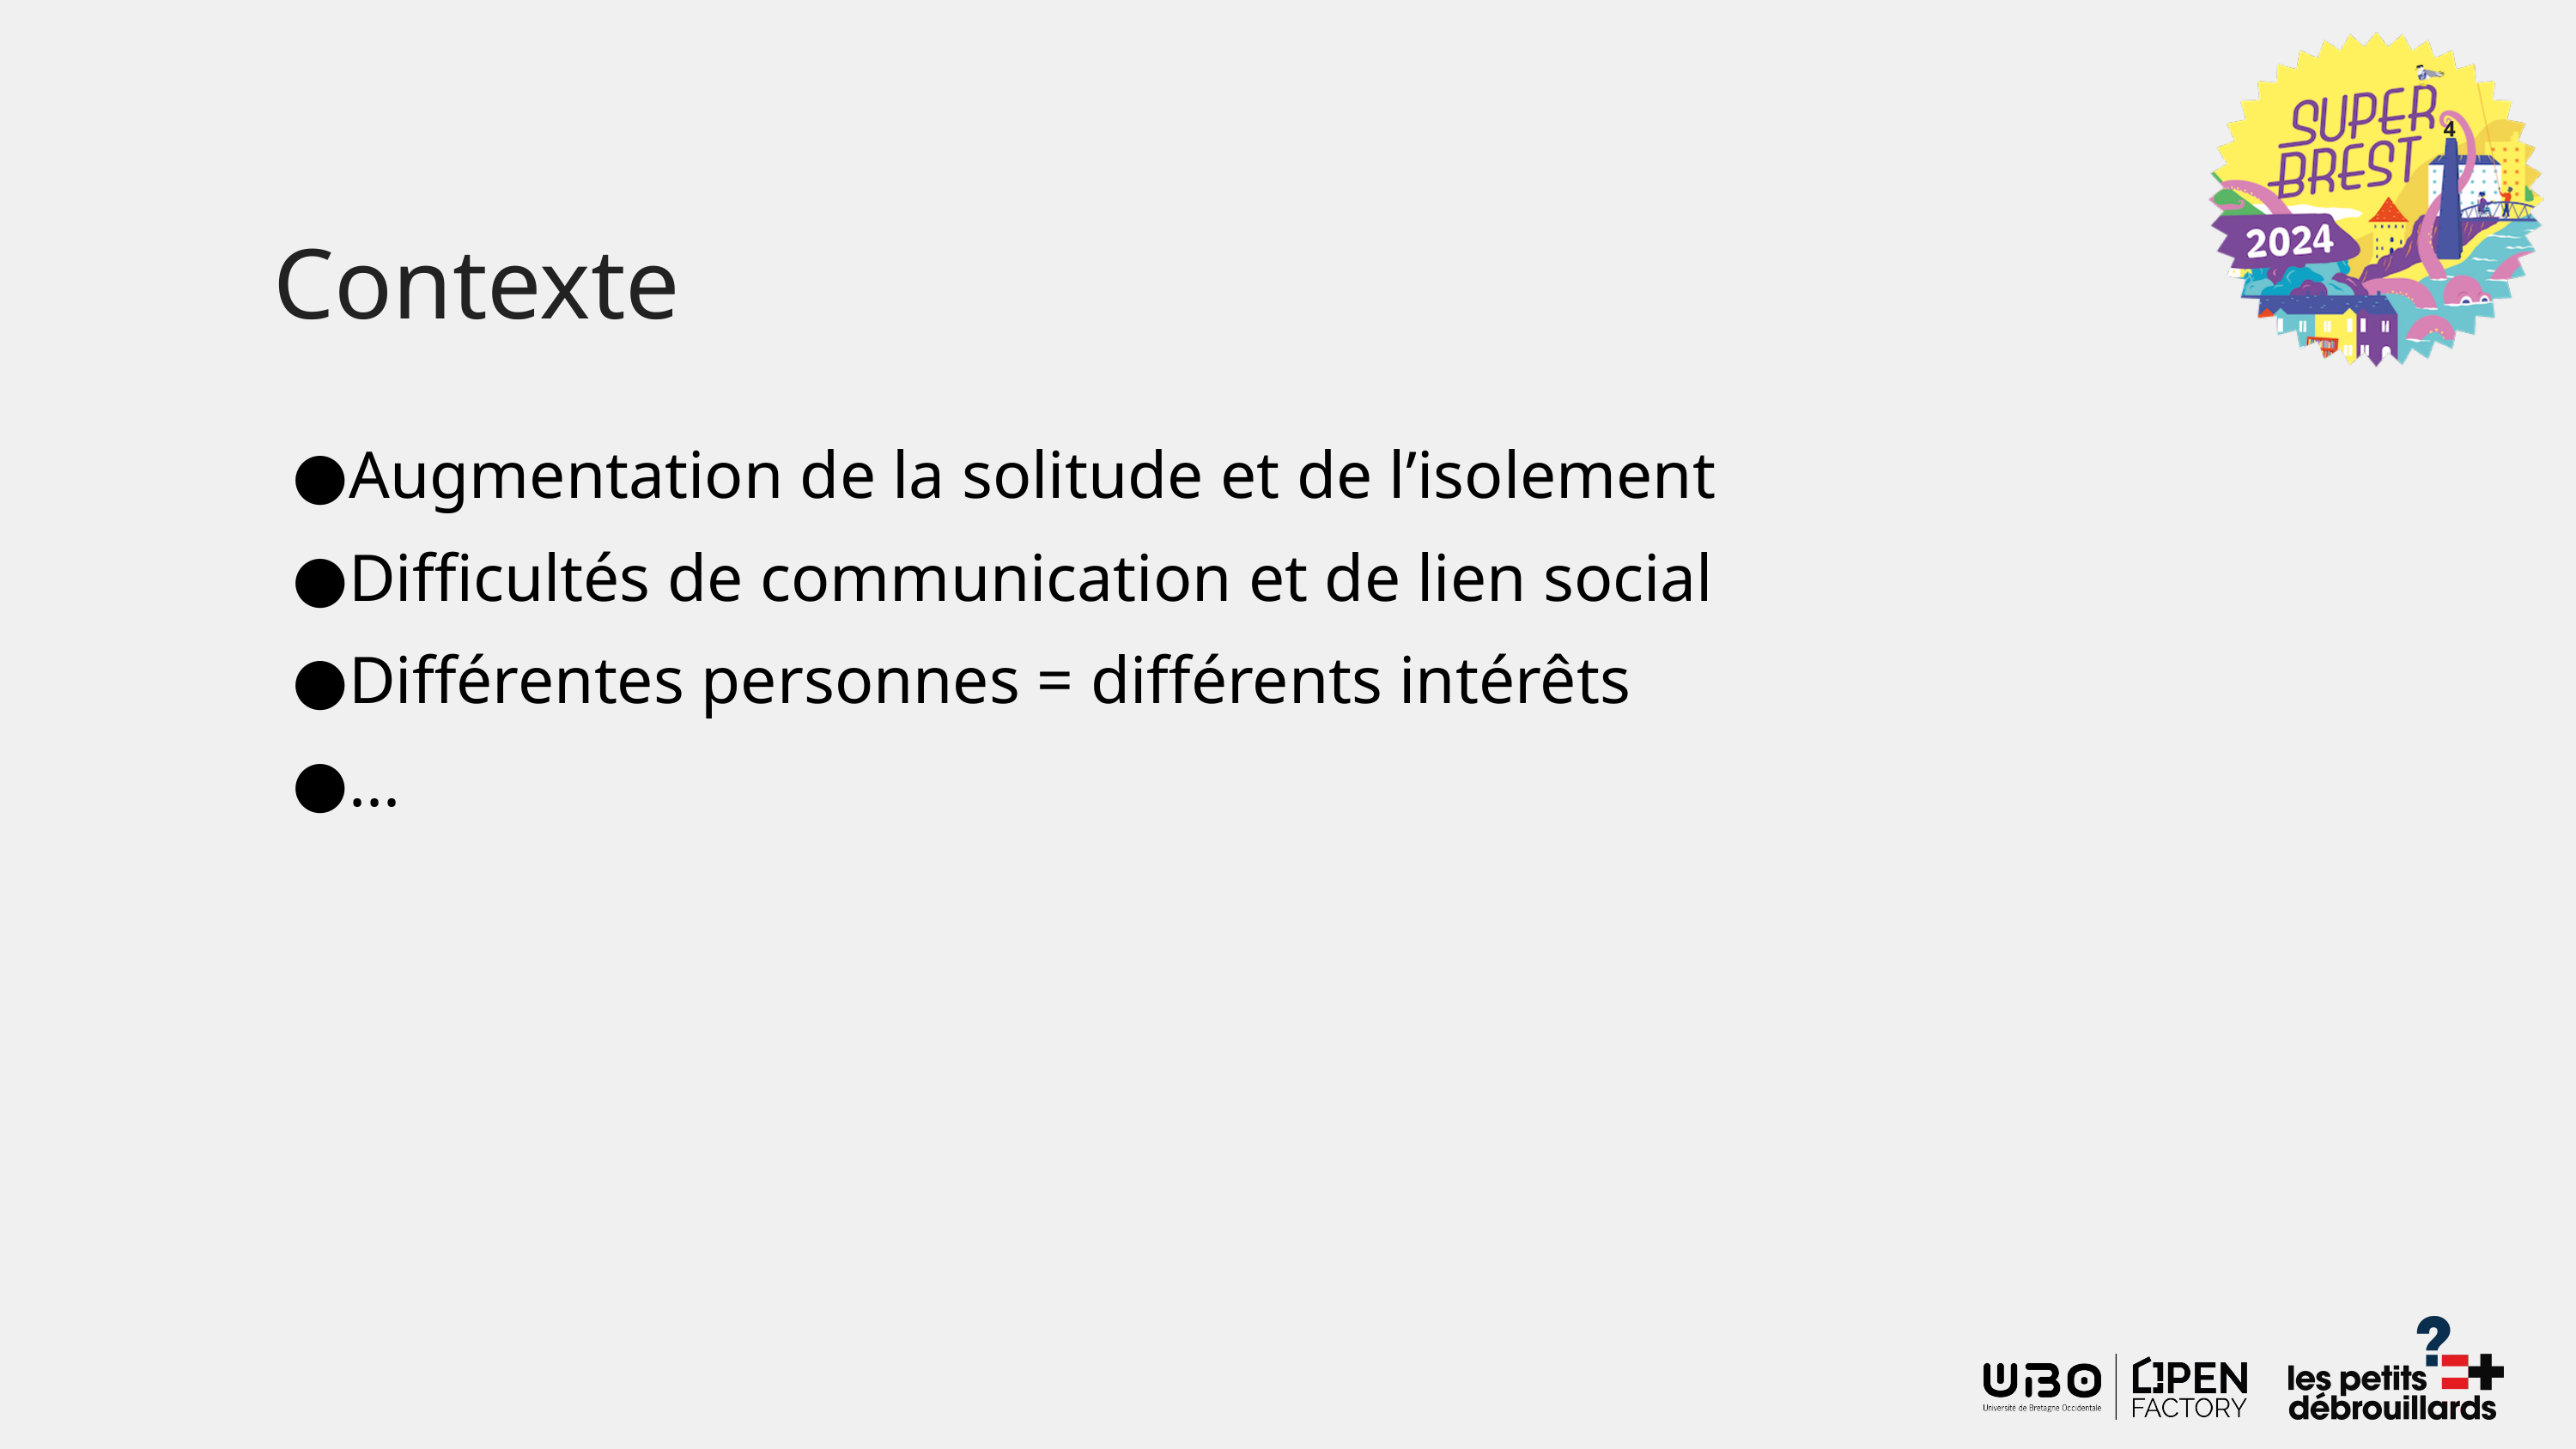

# Contexte
Augmentation de la solitude et de l’isolement
Difficultés de communication et de lien social
Différentes personnes = différents intérêts
...